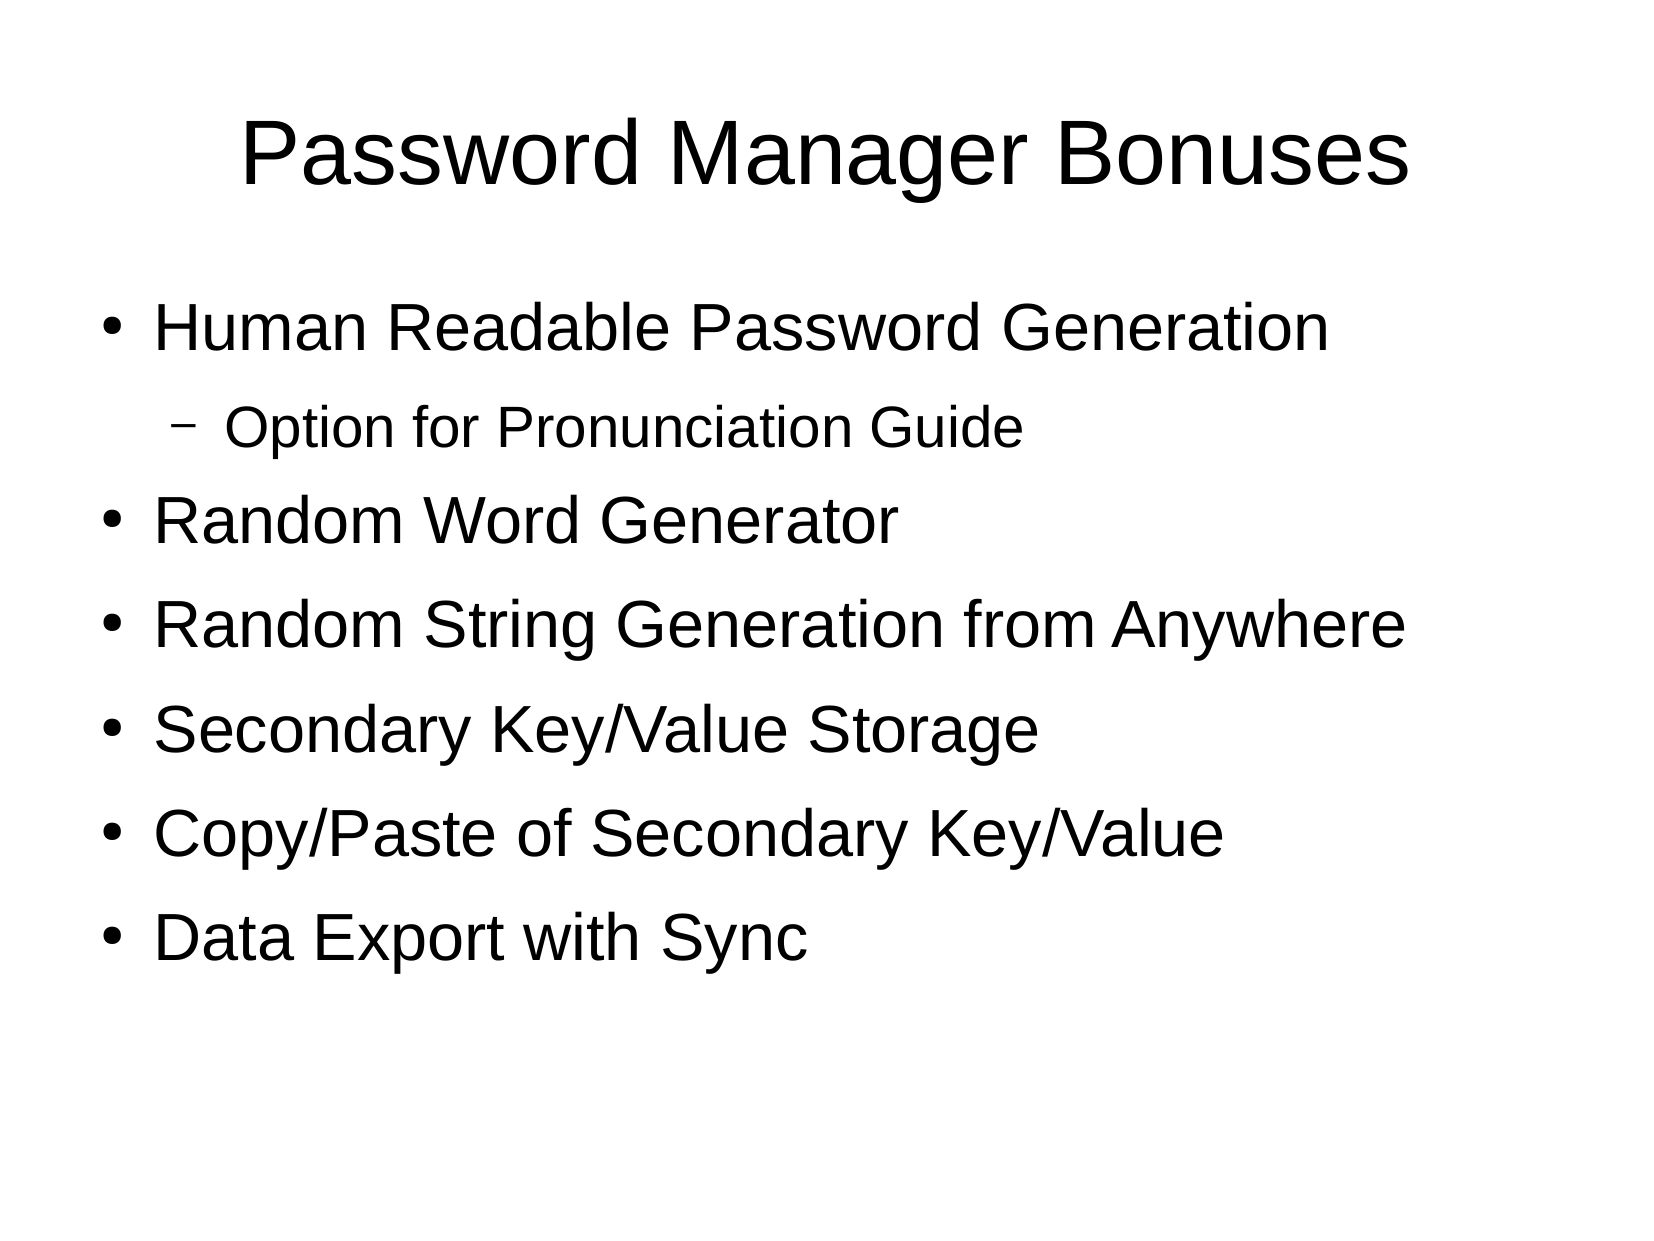

# Password Manager Bonuses
Human Readable Password Generation
Option for Pronunciation Guide
Random Word Generator
Random String Generation from Anywhere
Secondary Key/Value Storage
Copy/Paste of Secondary Key/Value
Data Export with Sync